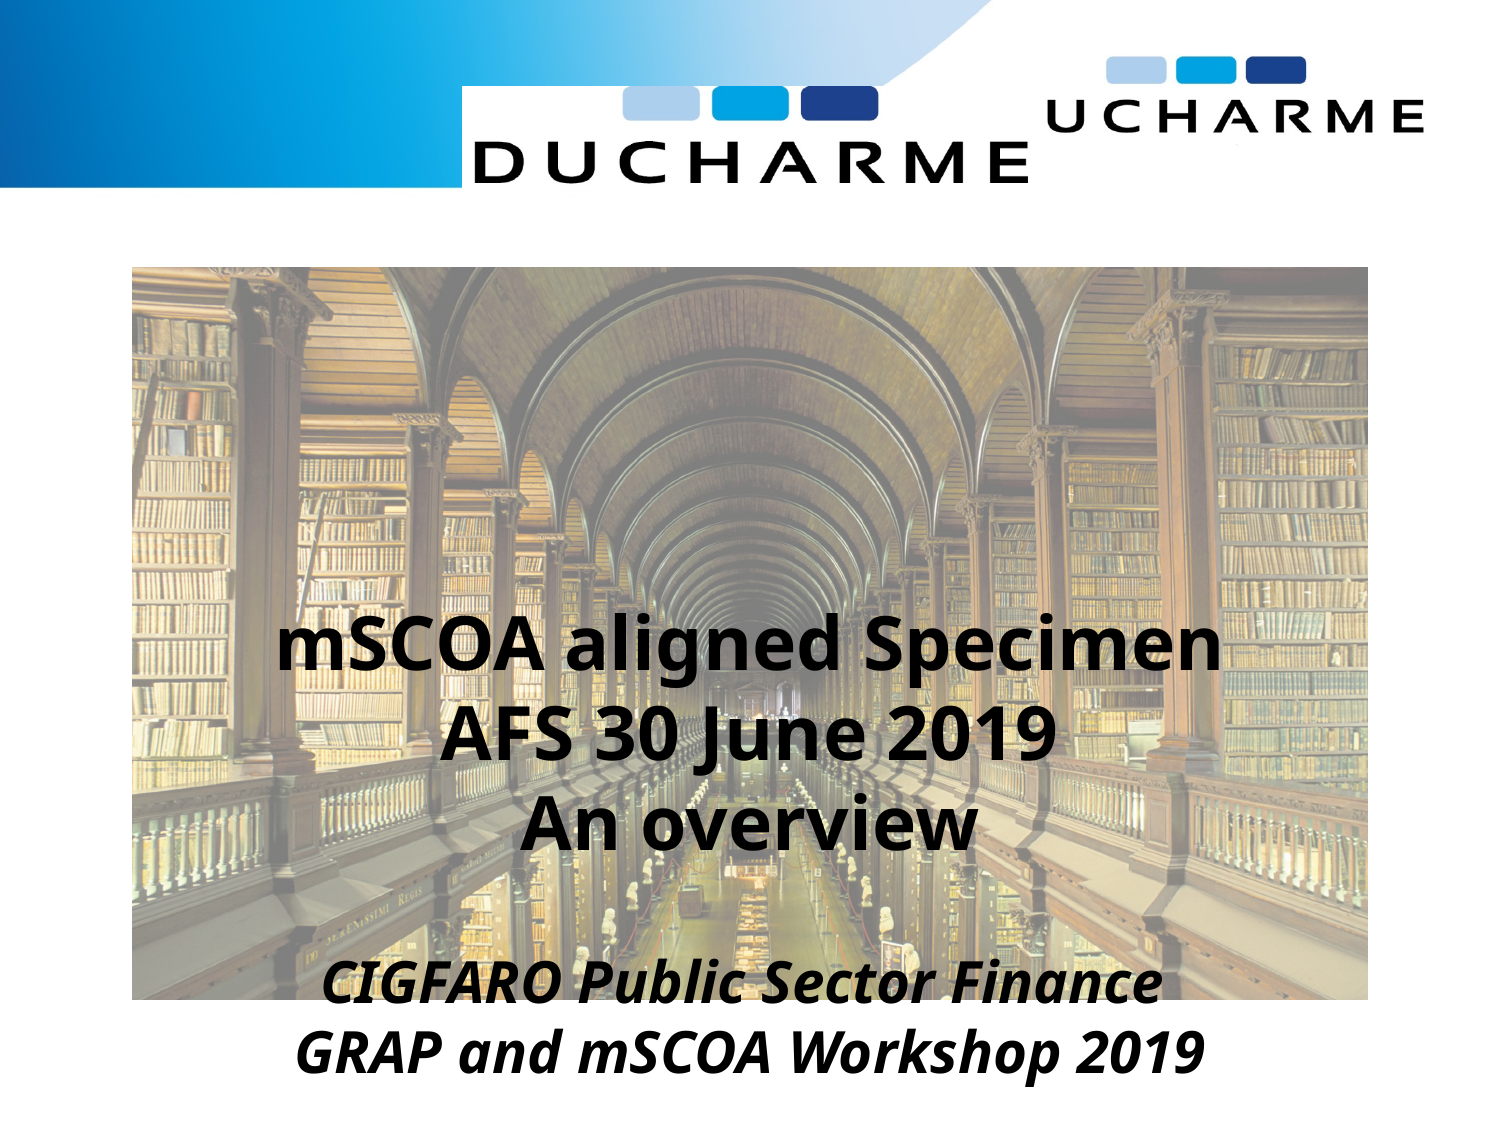

mSCOA aligned Specimen AFS 30 June 2019
An overview
CIGFARO Public Sector Finance
GRAP and mSCOA Workshop 2019